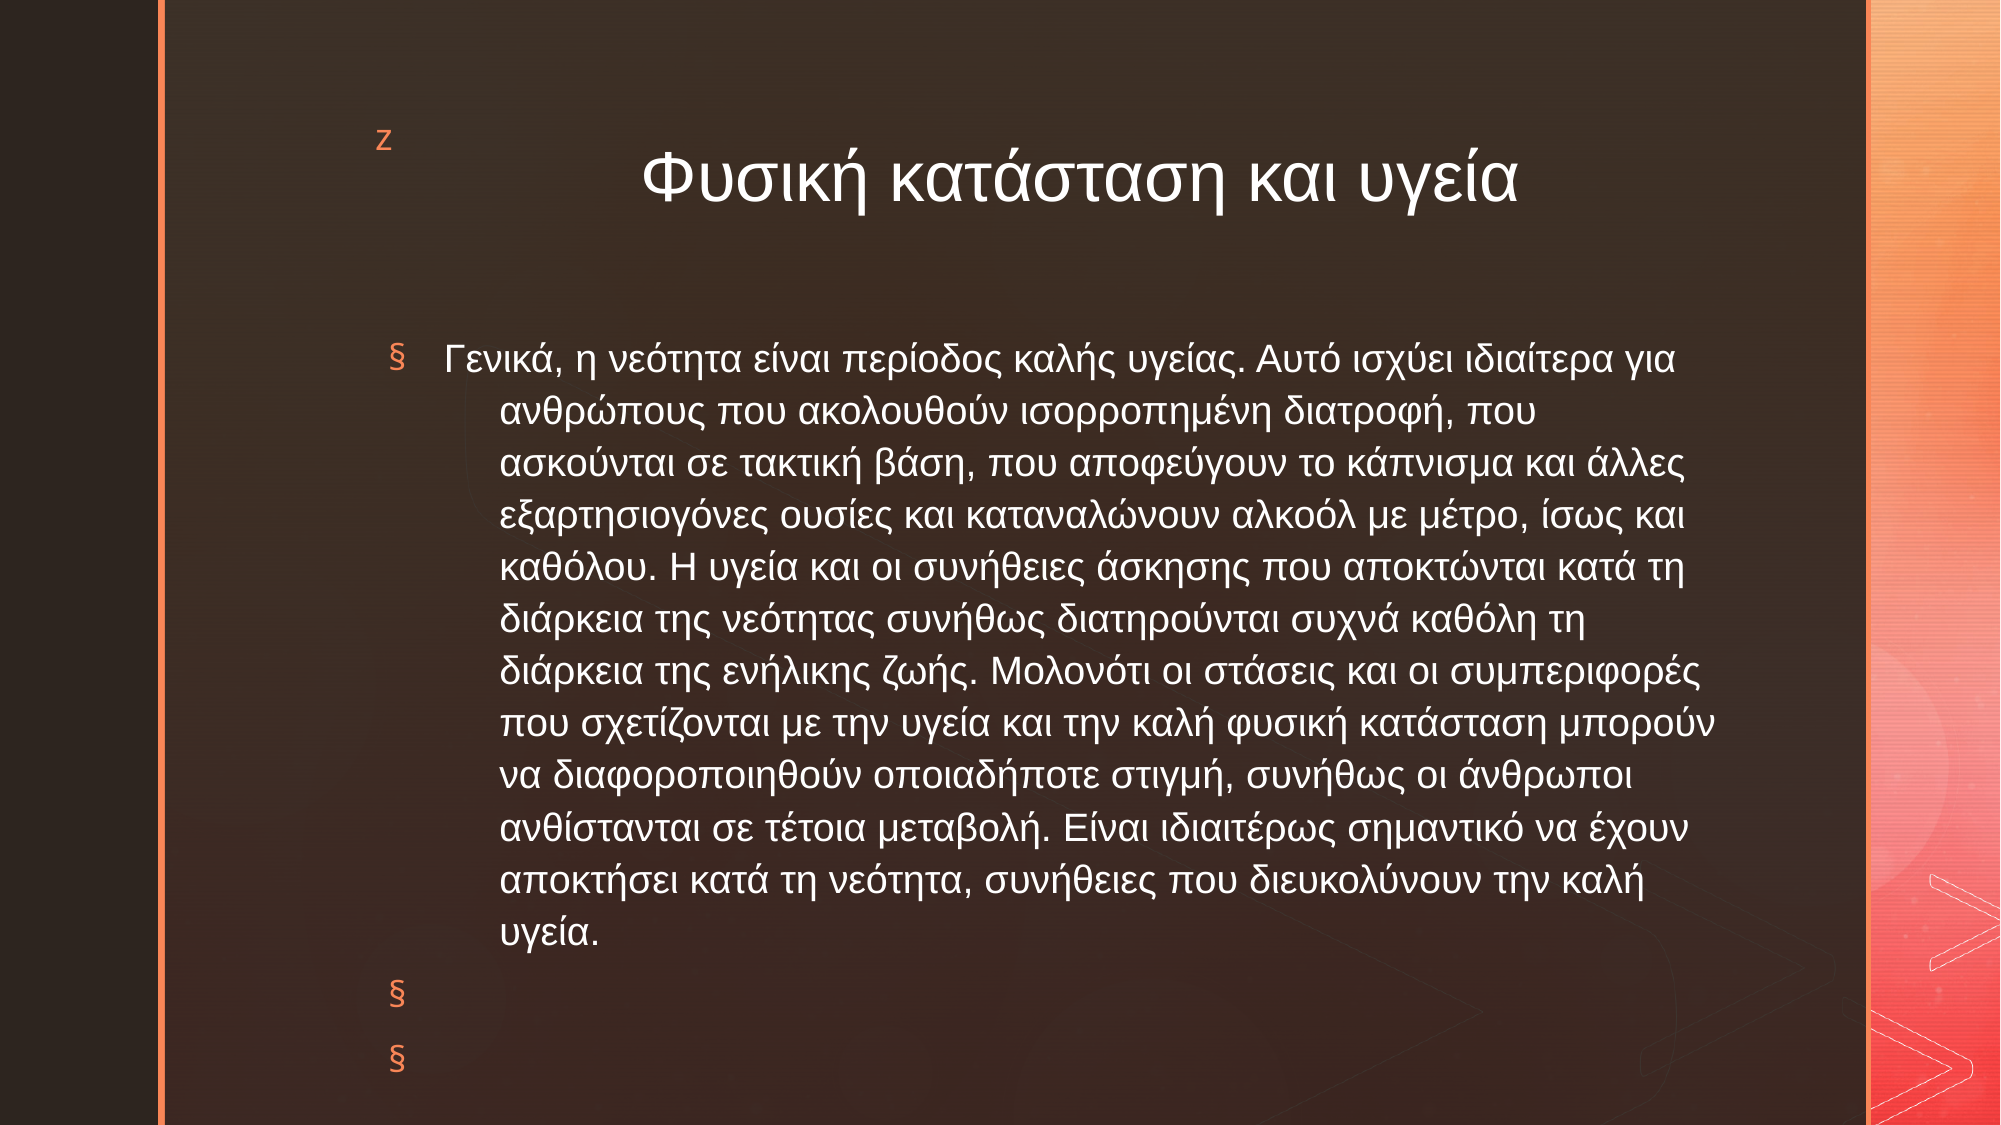

# Φυσική κατάσταση και υγεία
Γενικά, η νεότητα είναι περίοδος καλής υγείας. Αυτό ισχύει ιδιαίτερα για ανθρώπους που ακολουθούν ισορροπημένη διατροφή, που ασκούνται σε τακτική βάση, που αποφεύγουν το κάπνισμα και άλλες εξαρτησιογόνες ουσίες και καταναλώνουν αλκοόλ με μέτρο, ίσως και καθόλου. Η υγεία και οι συνήθειες άσκησης που αποκτώνται κατά τη διάρκεια της νεότητας συνήθως διατηρούνται συχνά καθόλη τη διάρκεια της ενήλικης ζωής. Μολονότι οι στάσεις και οι συμπεριφορές που σχετίζονται με την υγεία και την καλή φυσική κατάσταση μπορούν να διαφοροποιηθούν οποιαδήποτε στιγμή, συνήθως οι άνθρωποι ανθίστανται σε τέτοια μεταβολή. Είναι ιδιαιτέρως σημαντικό να έχουν αποκτήσει κατά τη νεότητα, συνήθειες που διευκολύνουν την καλή υγεία.